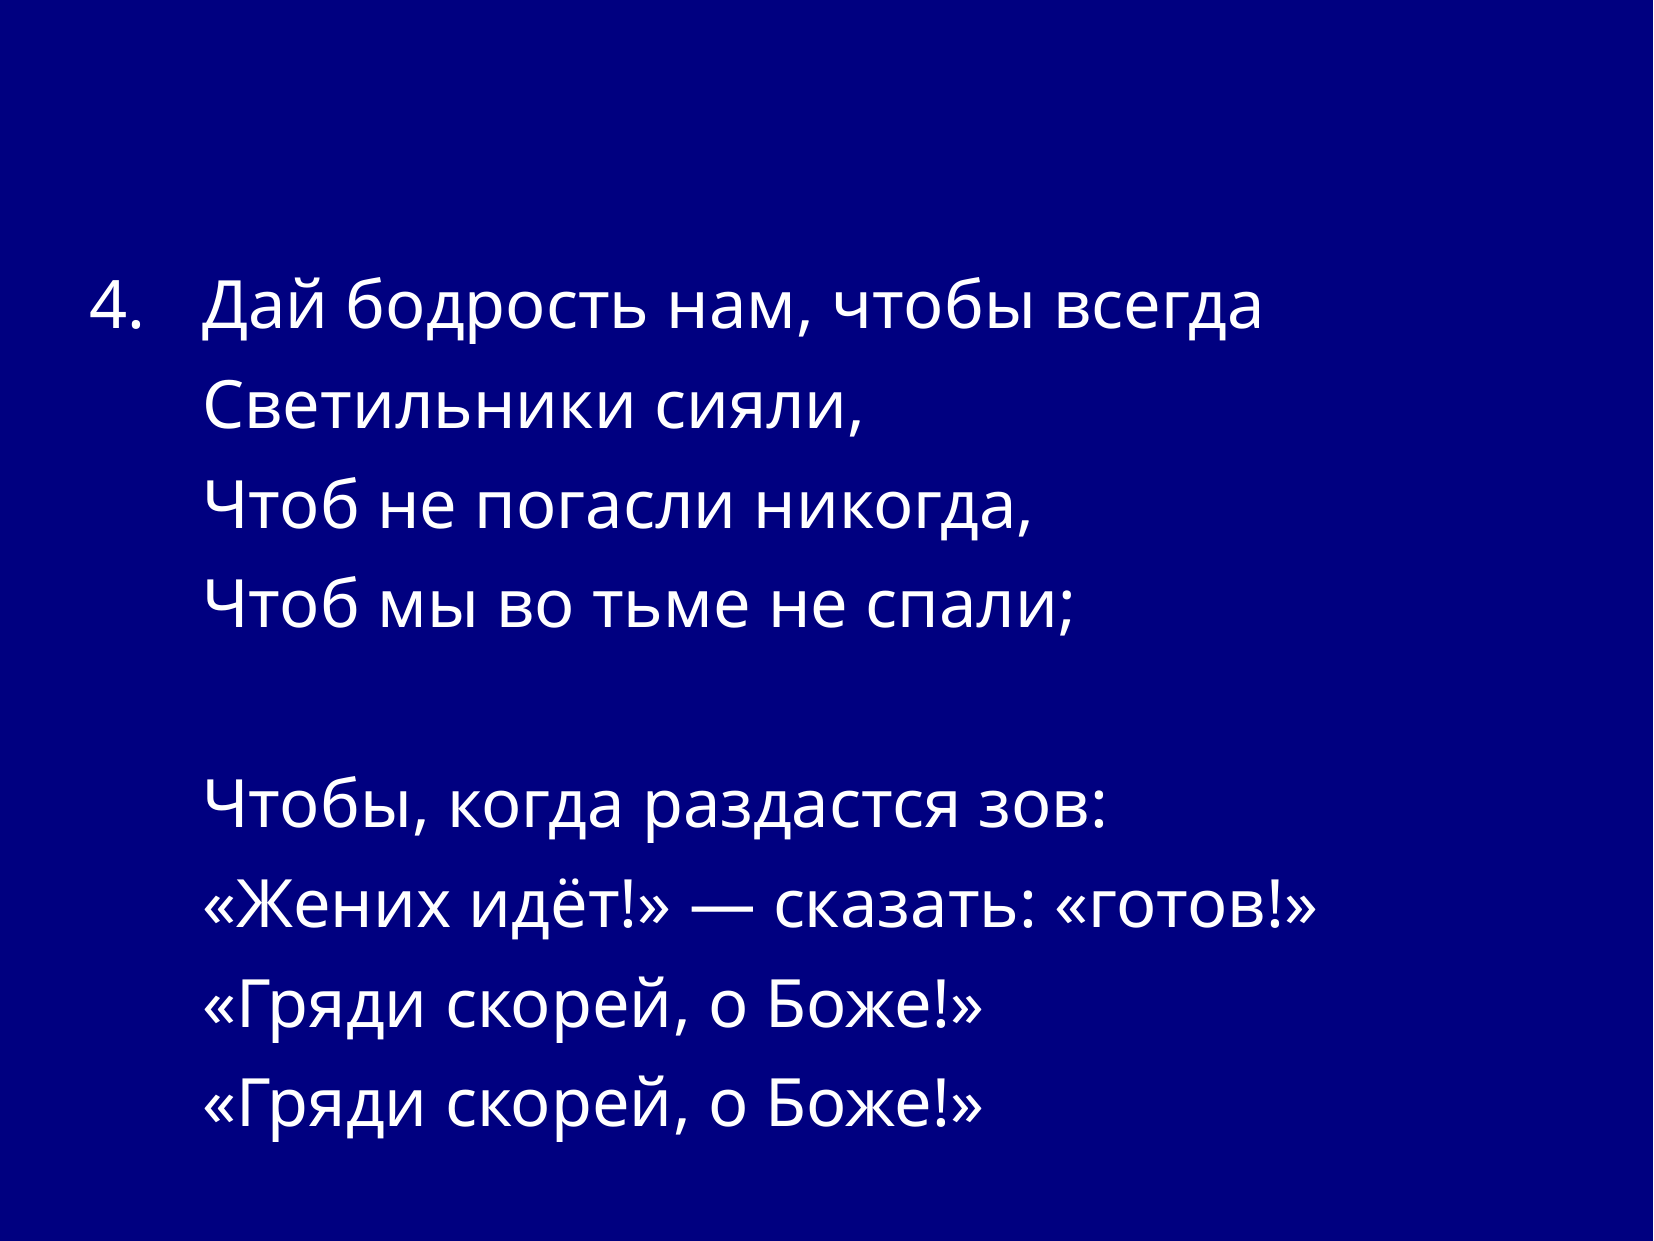

4.	Дай бодрость нам, чтобы всегда
	Светильники сияли,
	Чтоб не погасли никогда,
	Чтоб мы во тьме не спали;
	Чтобы, когда раздастся зов:
	«Жених идёт!» — сказать: «готов!»
	«Гряди скорей, о Боже!»
	«Гряди скорей, о Боже!»